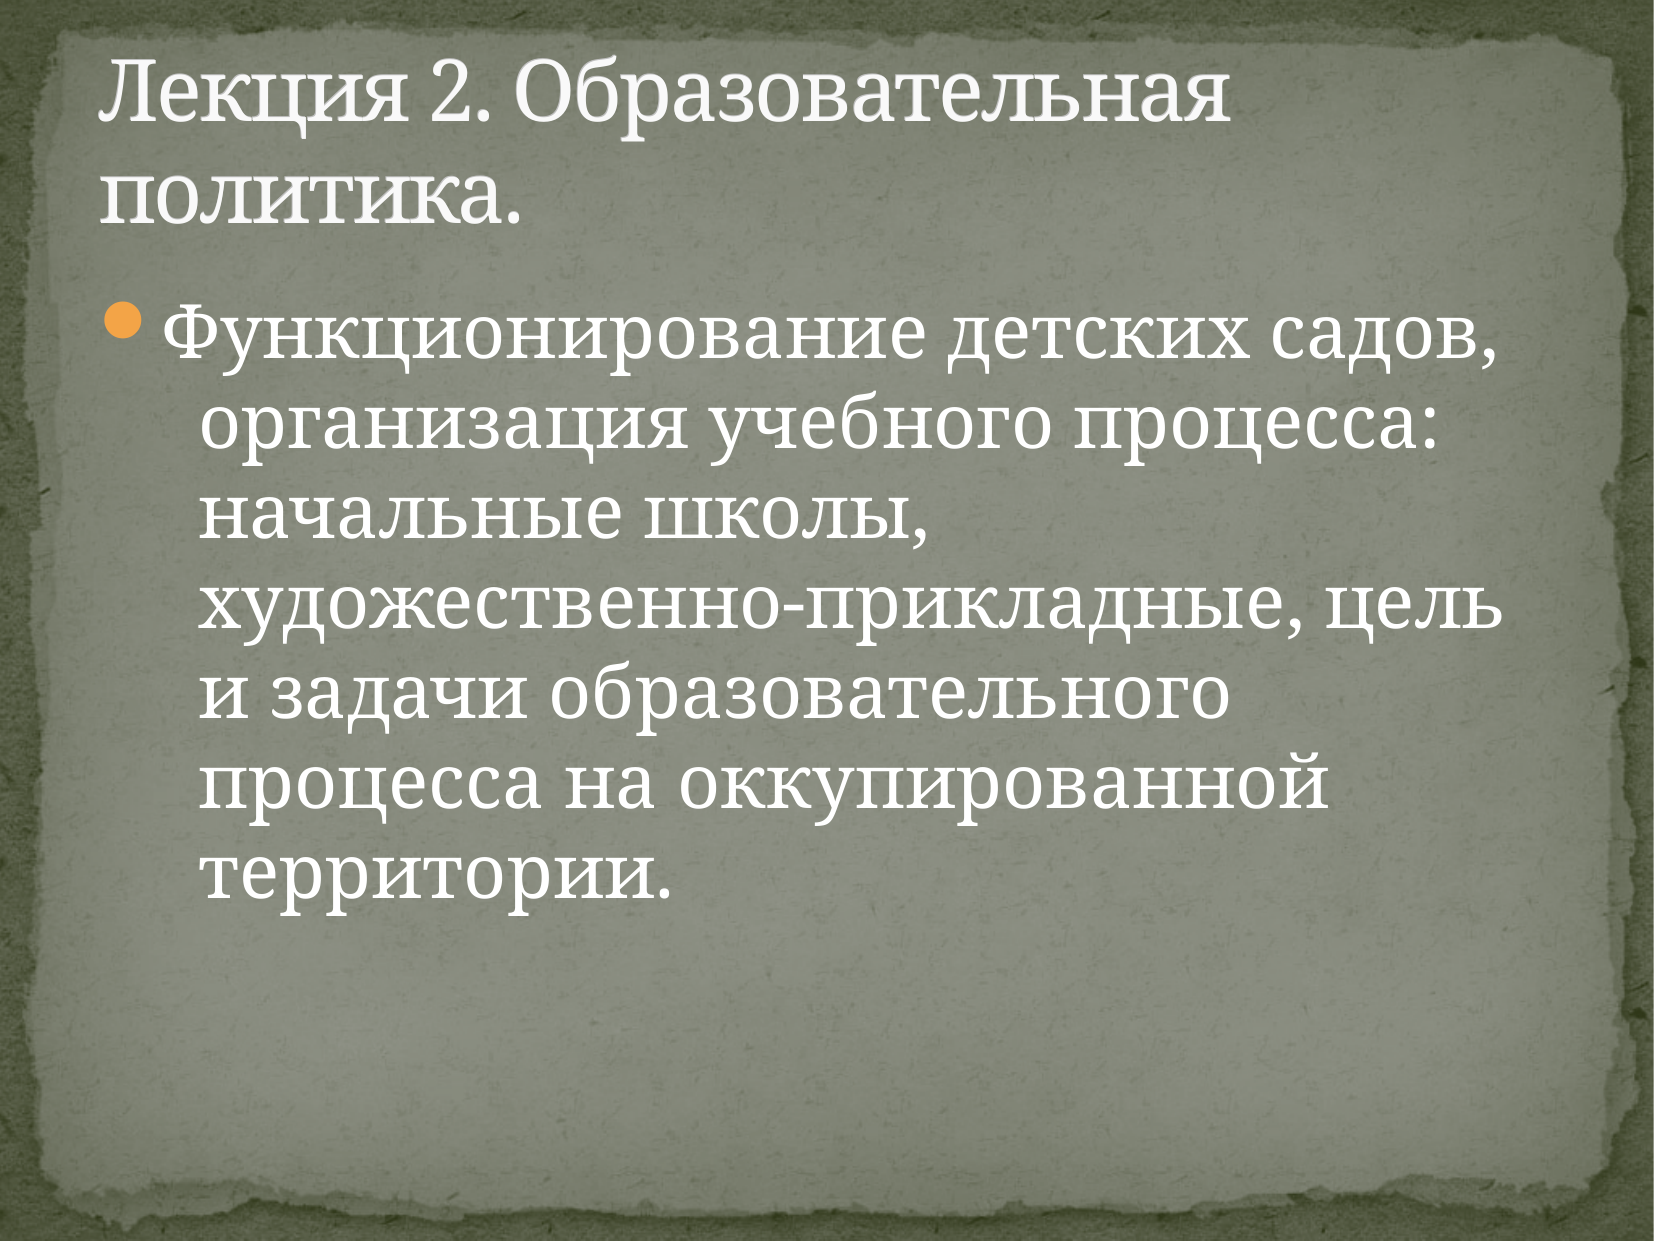

Лекция 2. Образовательная политика.
# Функционирование детских садов, организация учебного процесса: начальные школы, художественно-прикладные, цель и задачи образовательного процесса на оккупированной территории.